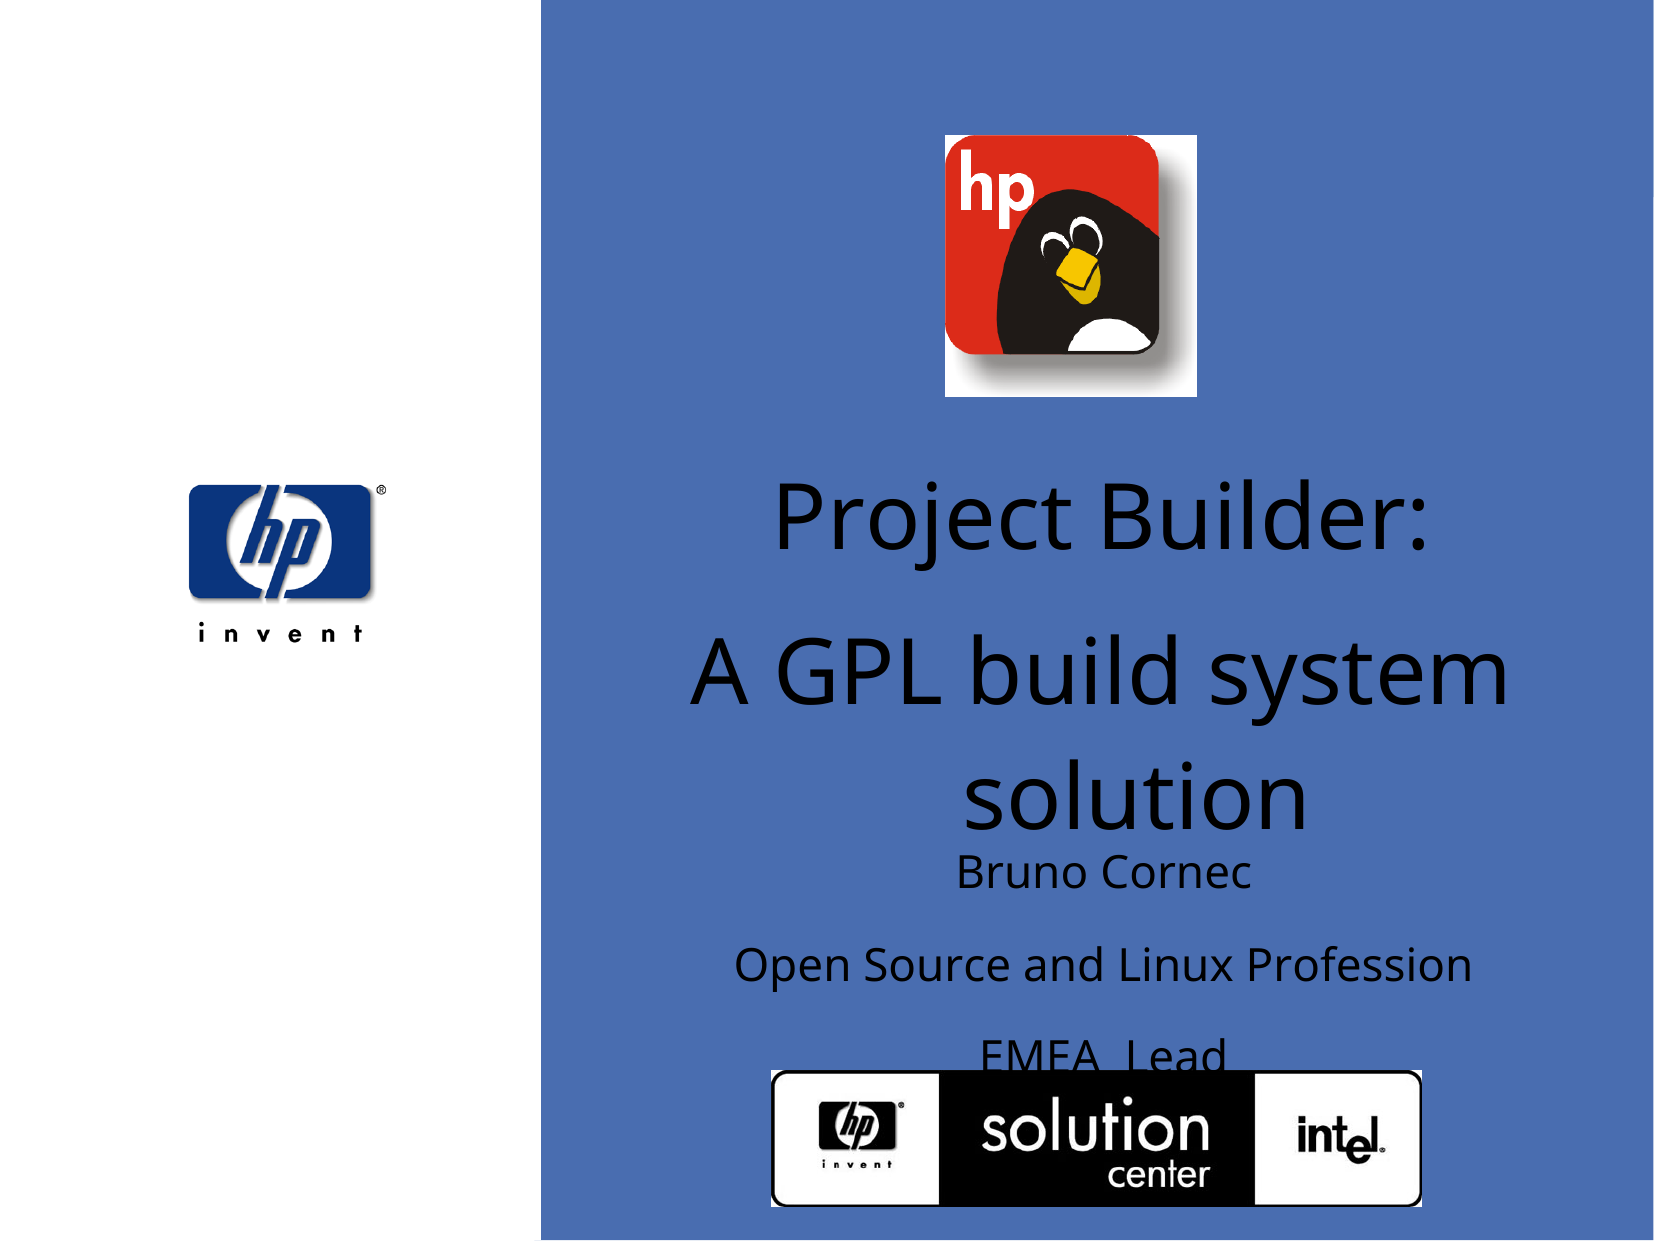

# Project Builder:
A GPL build system solution
Bruno Cornec
Open Source and Linux Profession
EMEA Lead